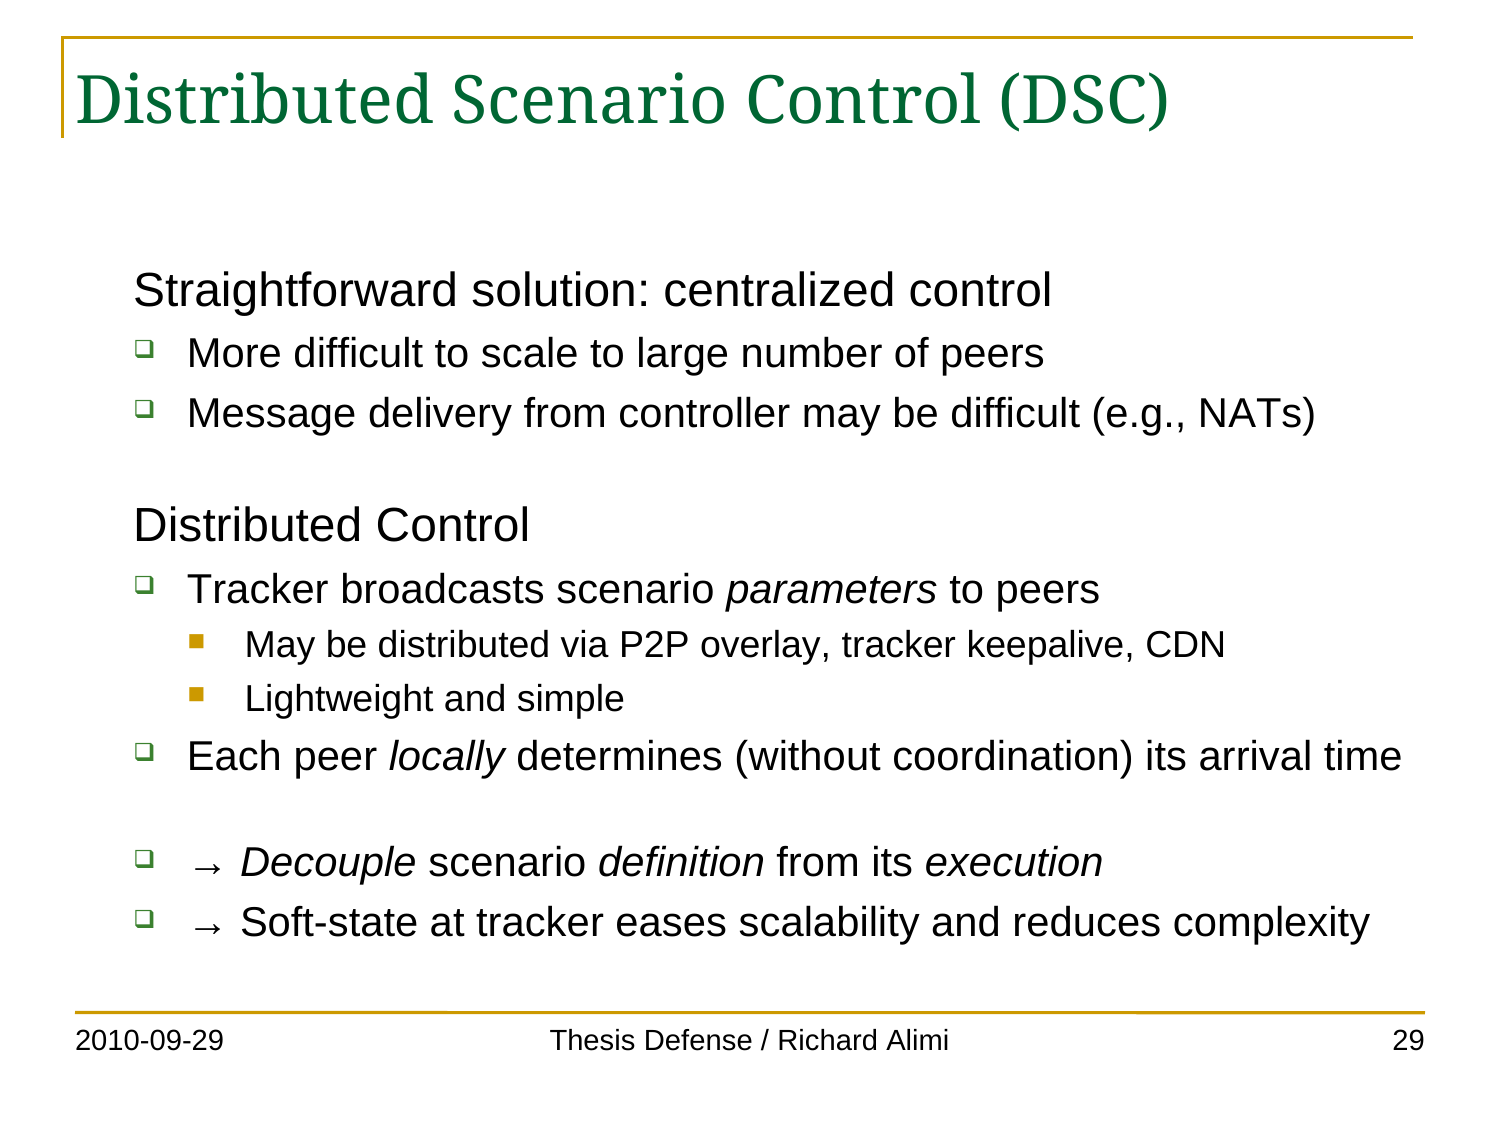

# Distributed Scenario Control (DSC)
Straightforward solution: centralized control
More difficult to scale to large number of peers
Message delivery from controller may be difficult (e.g., NATs)
Distributed Control
Tracker broadcasts scenario parameters to peers
May be distributed via P2P overlay, tracker keepalive, CDN
Lightweight and simple
Each peer locally determines (without coordination) its arrival time
→ Decouple scenario definition from its execution
→ Soft-state at tracker eases scalability and reduces complexity
2010-09-29
Thesis Defense / Richard Alimi
29